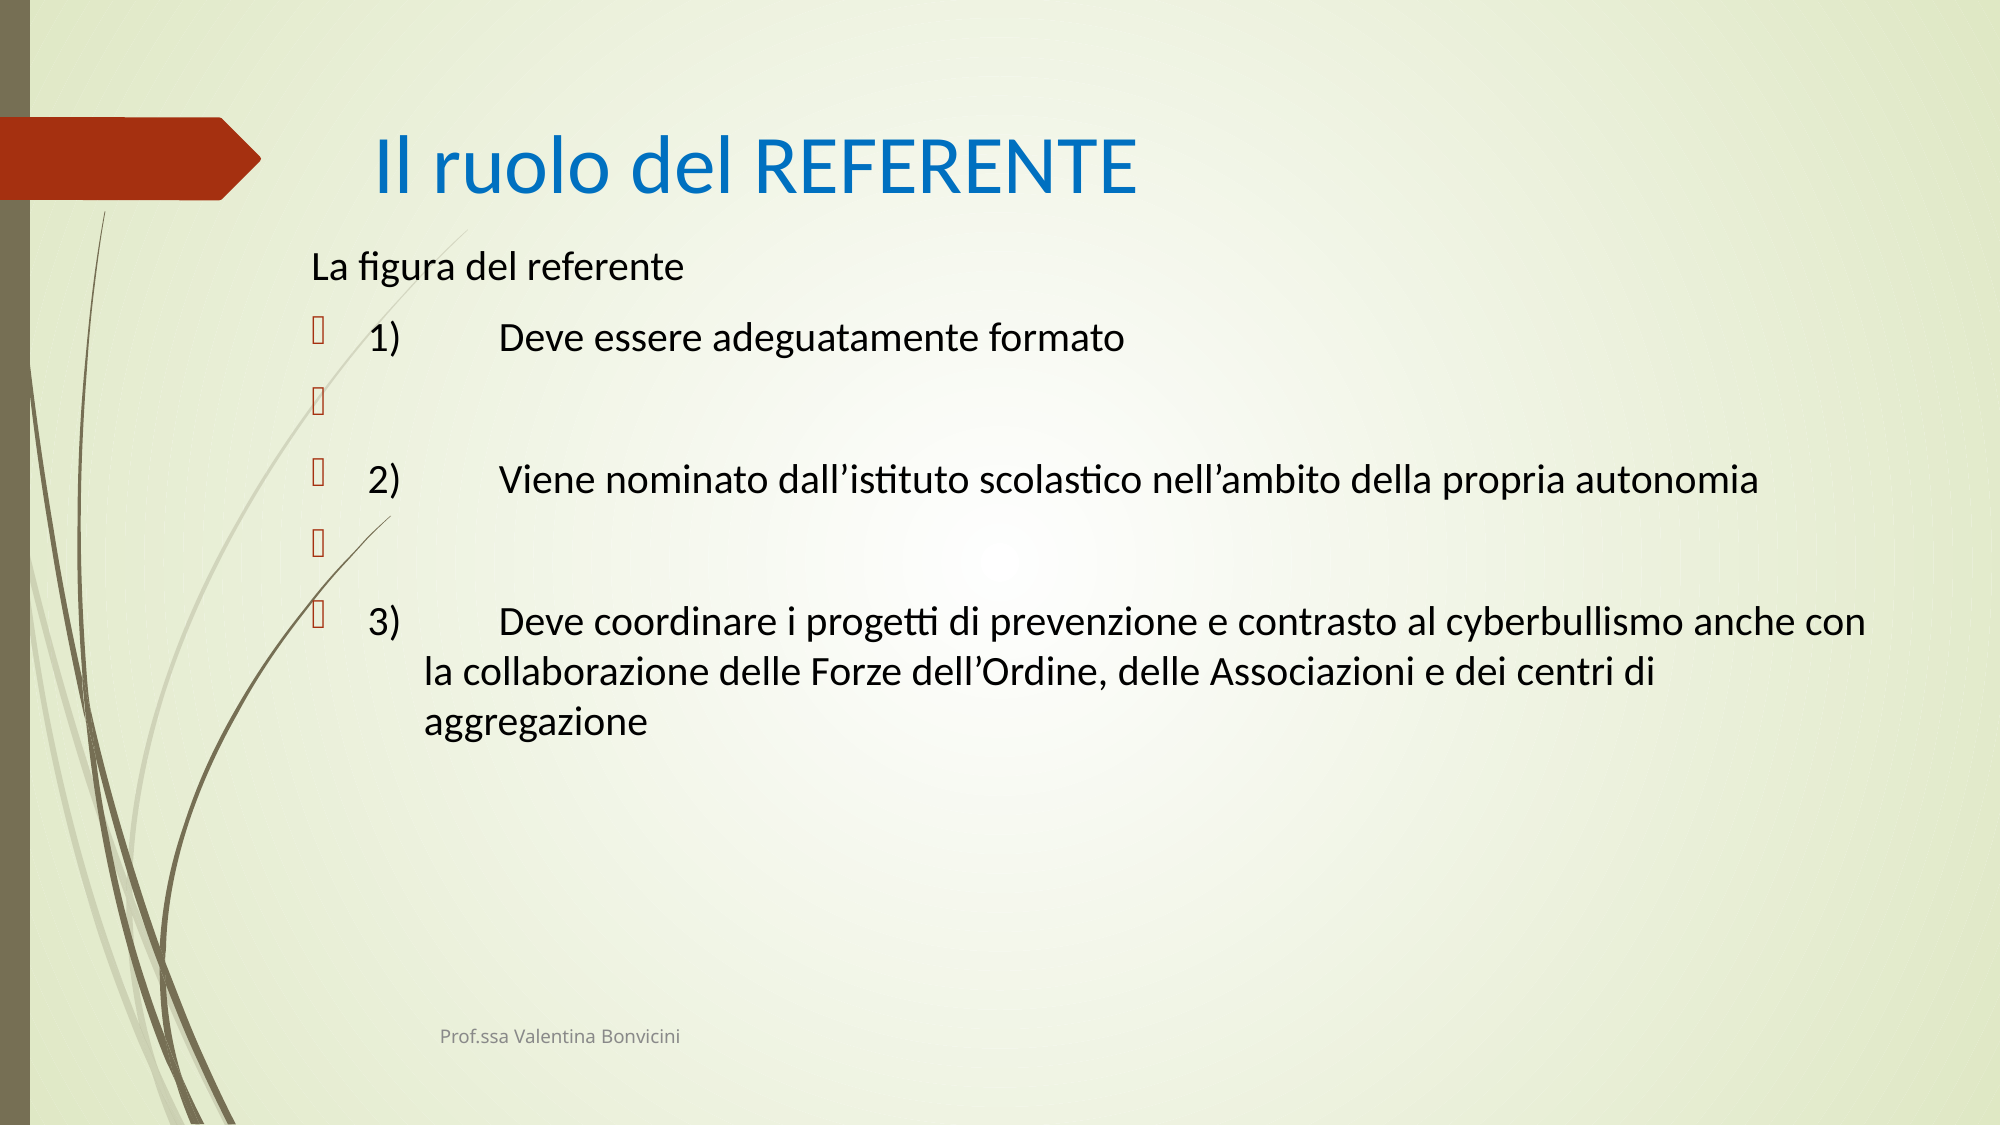

# Il ruolo del REFERENTE
La figura del referente
1)	Deve essere adeguatamente formato
2)	Viene nominato dall’istituto scolastico nell’ambito della propria autonomia
3)	Deve coordinare i progetti di prevenzione e contrasto al cyberbullismo anche con la collaborazione delle Forze dell’Ordine, delle Associazioni e dei centri di aggregazione
Prof.ssa Valentina Bonvicini